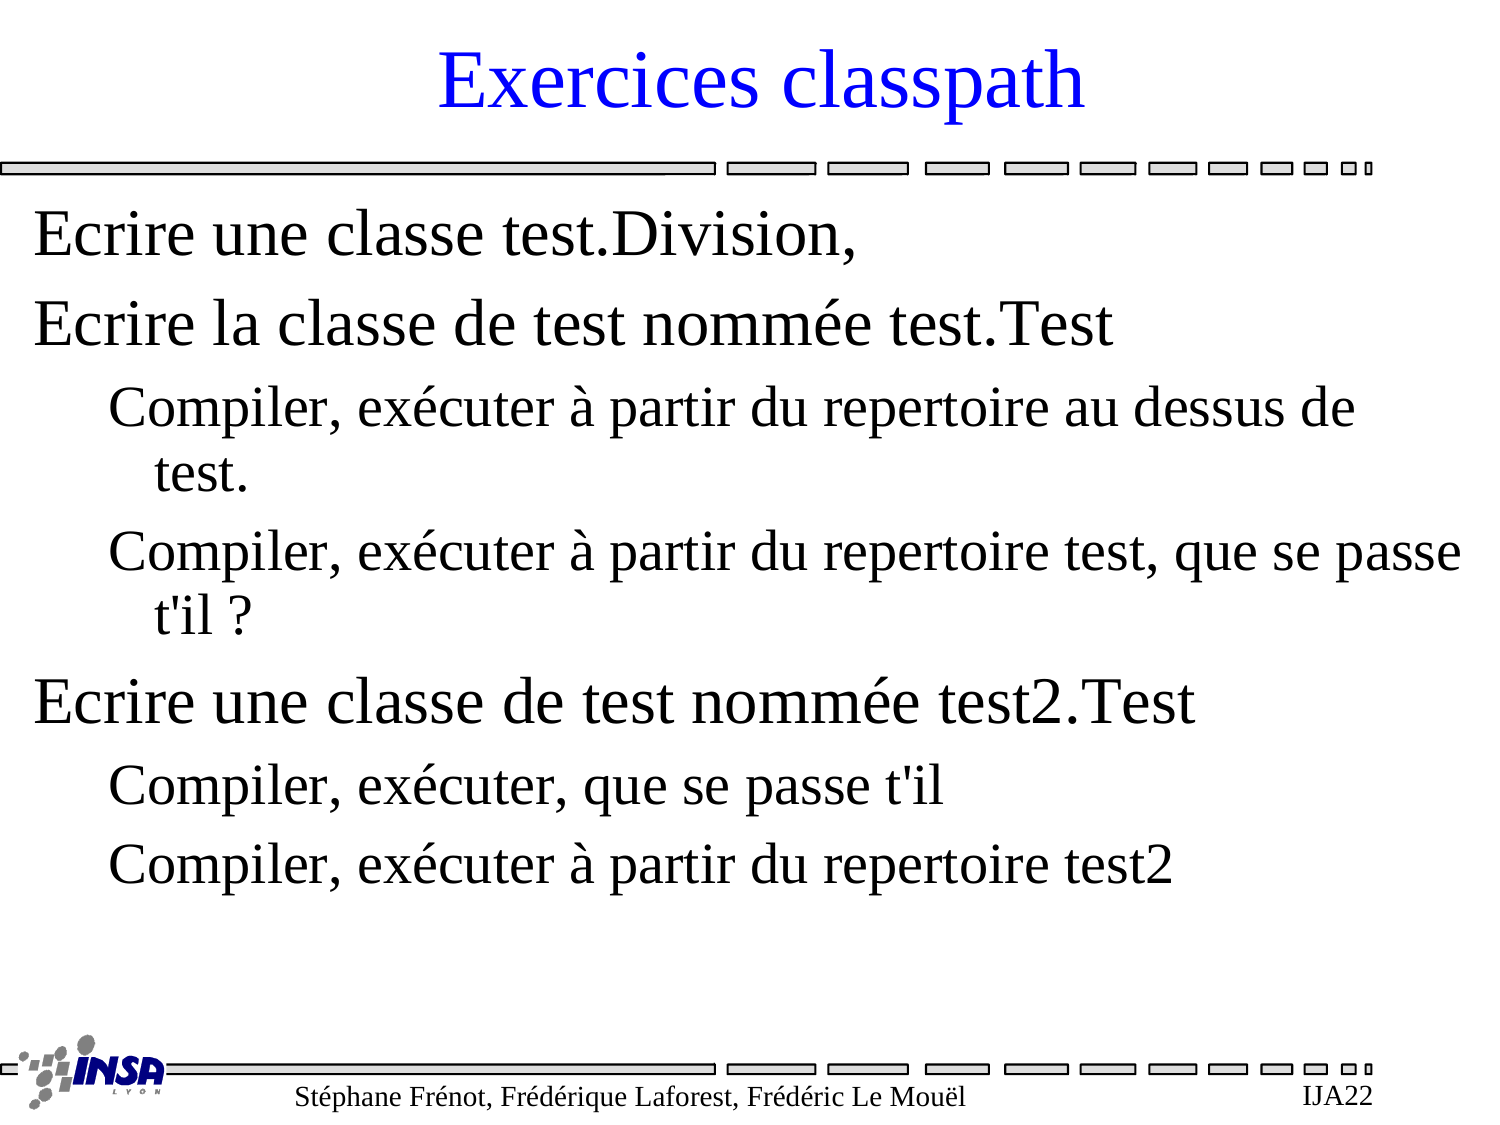

# Exercices classpath
Ecrire une classe test.Division,
Ecrire la classe de test nommée test.Test
Compiler, exécuter à partir du repertoire au dessus de test.
Compiler, exécuter à partir du repertoire test, que se passe t'il ?
Ecrire une classe de test nommée test2.Test
Compiler, exécuter, que se passe t'il
Compiler, exécuter à partir du repertoire test2